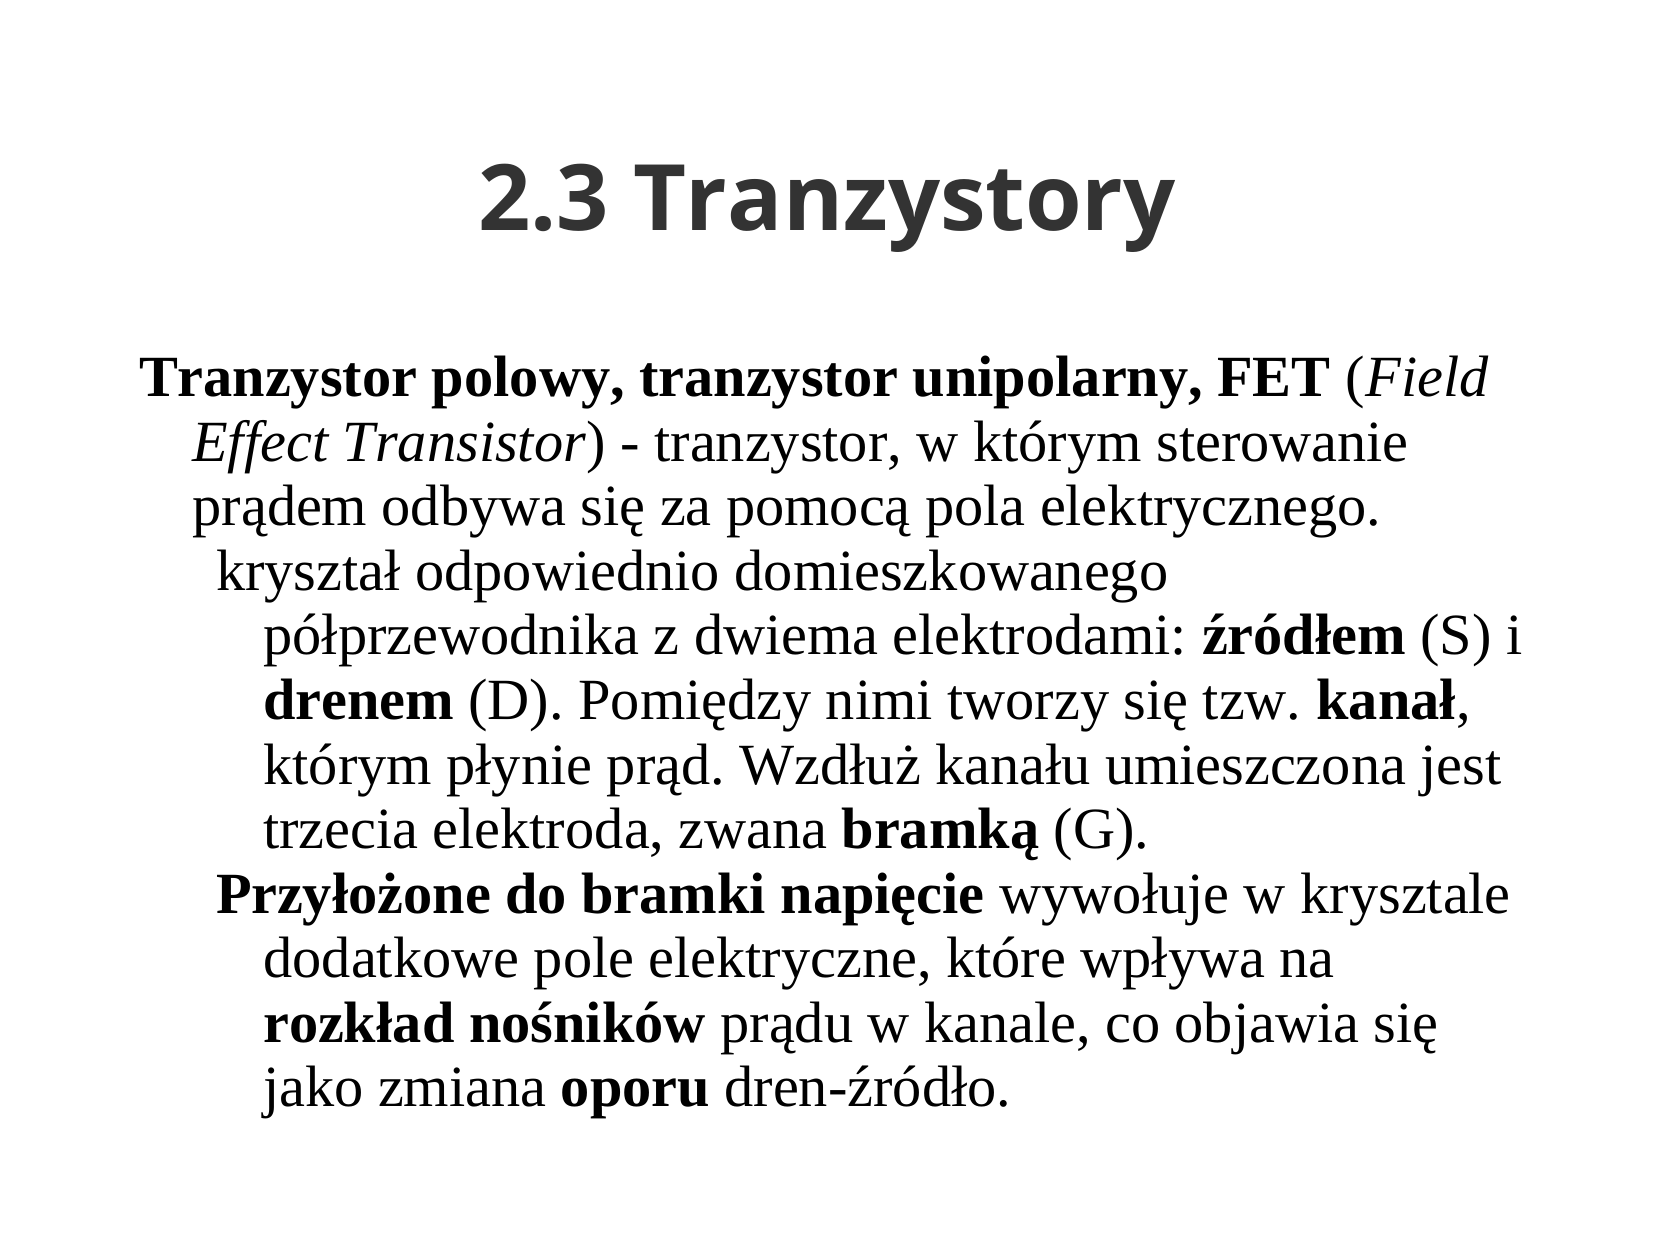

# 2.3 Tranzystory
Tranzystor polowy, tranzystor unipolarny, FET (Field Effect Transistor) - tranzystor, w którym sterowanie prądem odbywa się za pomocą pola elektrycznego.
kryształ odpowiednio domieszkowanego półprzewodnika z dwiema elektrodami: źródłem (S) i drenem (D). Pomiędzy nimi tworzy się tzw. kanał, którym płynie prąd. Wzdłuż kanału umieszczona jest trzecia elektroda, zwana bramką (G).
Przyłożone do bramki napięcie wywołuje w krysztale dodatkowe pole elektryczne, które wpływa na rozkład nośników prądu w kanale, co objawia się jako zmiana oporu dren-źródło.